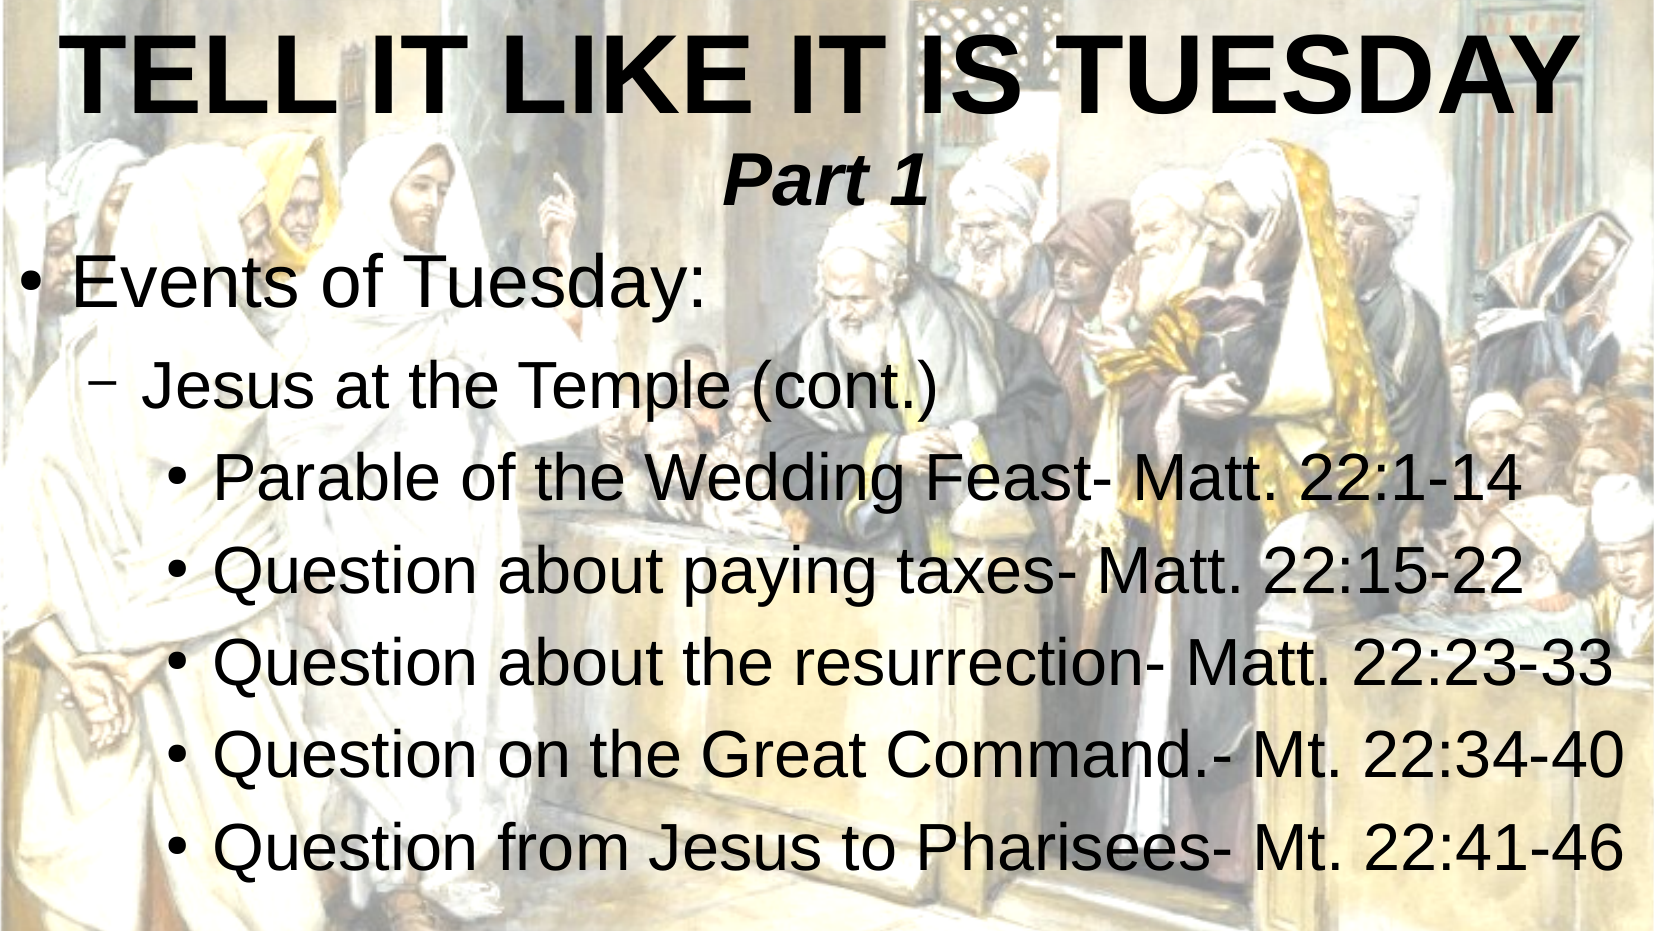

TELL IT LIKE IT IS TUESDAY
Part 1
# Events of Tuesday:
Jesus at the Temple (cont.)
Parable of the Wedding Feast- Matt. 22:1-14
Question about paying taxes- Matt. 22:15-22
Question about the resurrection- Matt. 22:23-33
Question on the Great Command.- Mt. 22:34-40
Question from Jesus to Pharisees- Mt. 22:41-46